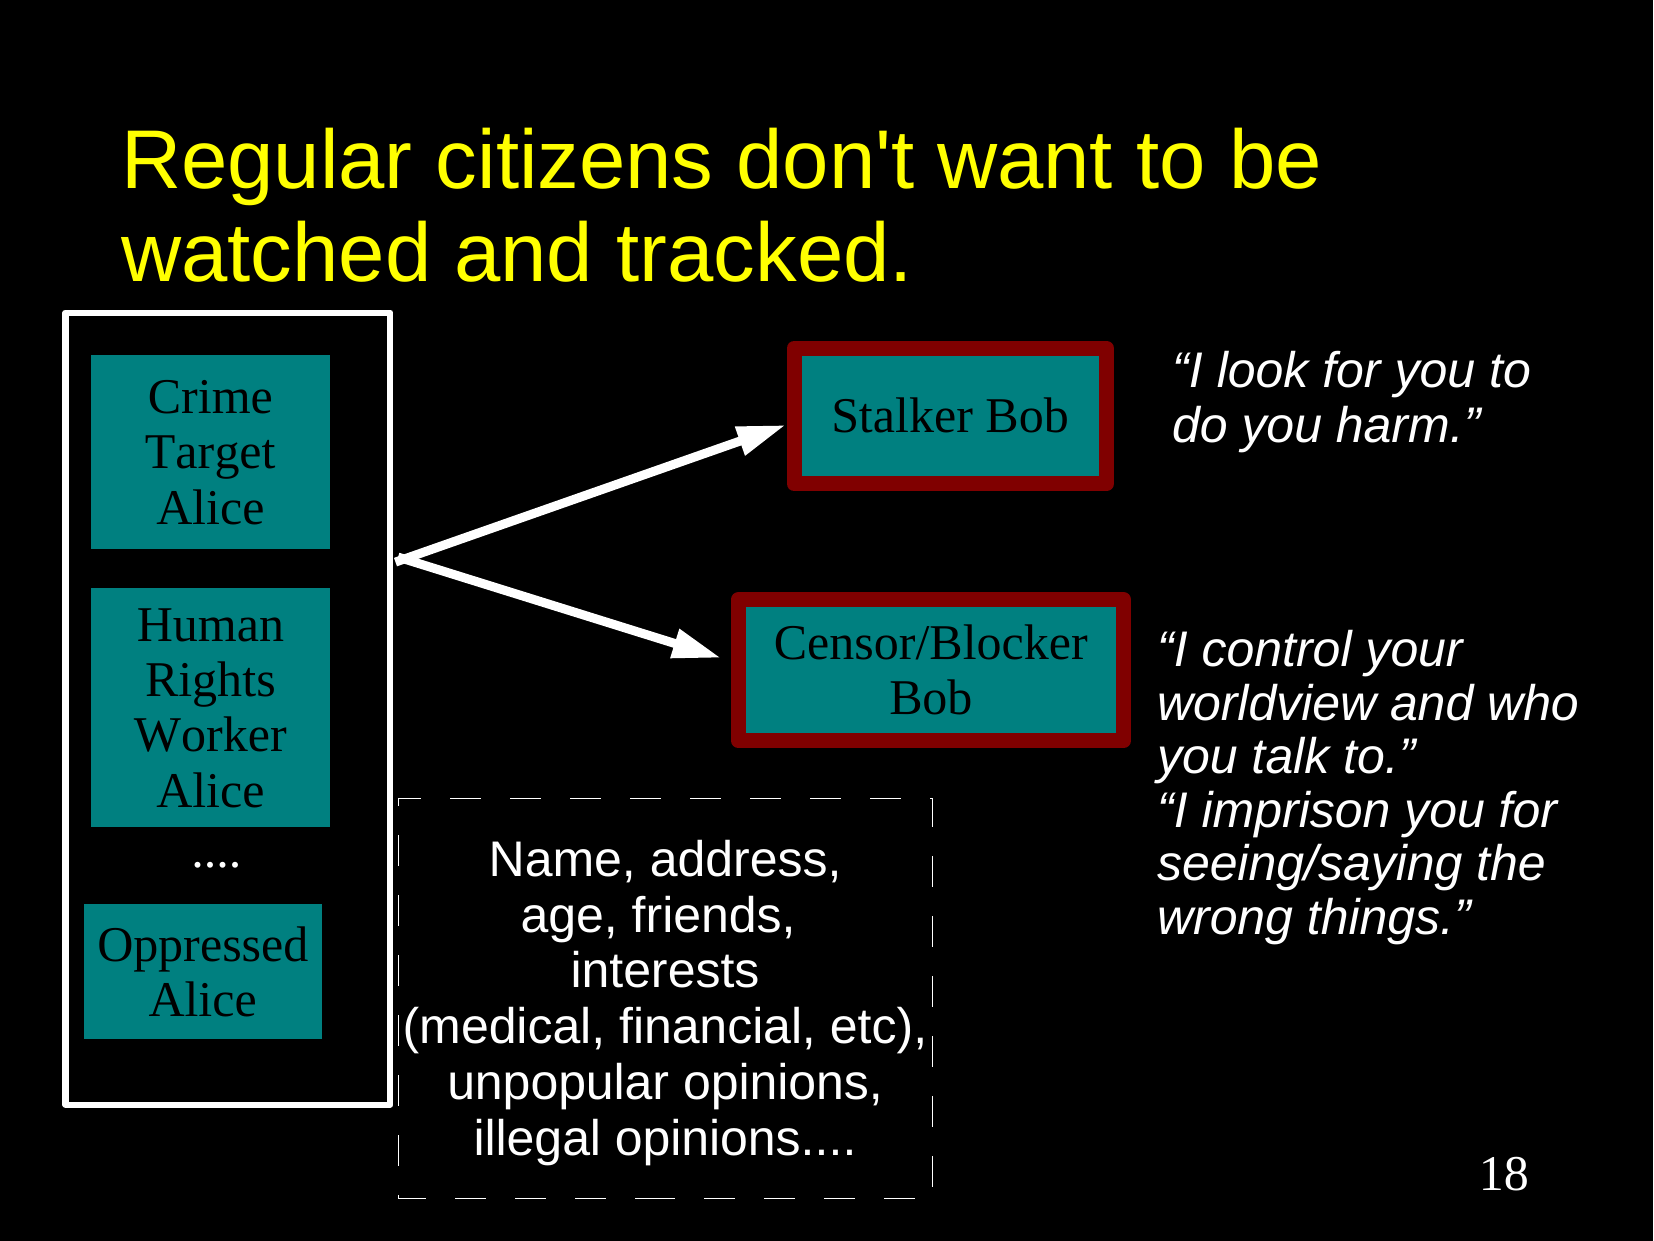

# Regular citizens don't want to be watched and tracked.
“I look for you to
do you harm.”
Stalker Bob
Crime
Target
Alice
Human
Rights
Worker
Alice
Censor/Blocker
Bob
“I control your
worldview and who
you talk to.”
“I imprison you for
seeing/saying the
wrong things.”
Name, address,
age, friends,
interests
(medical, financial, etc),
unpopular opinions,
illegal opinions....
....
Oppressed
Alice